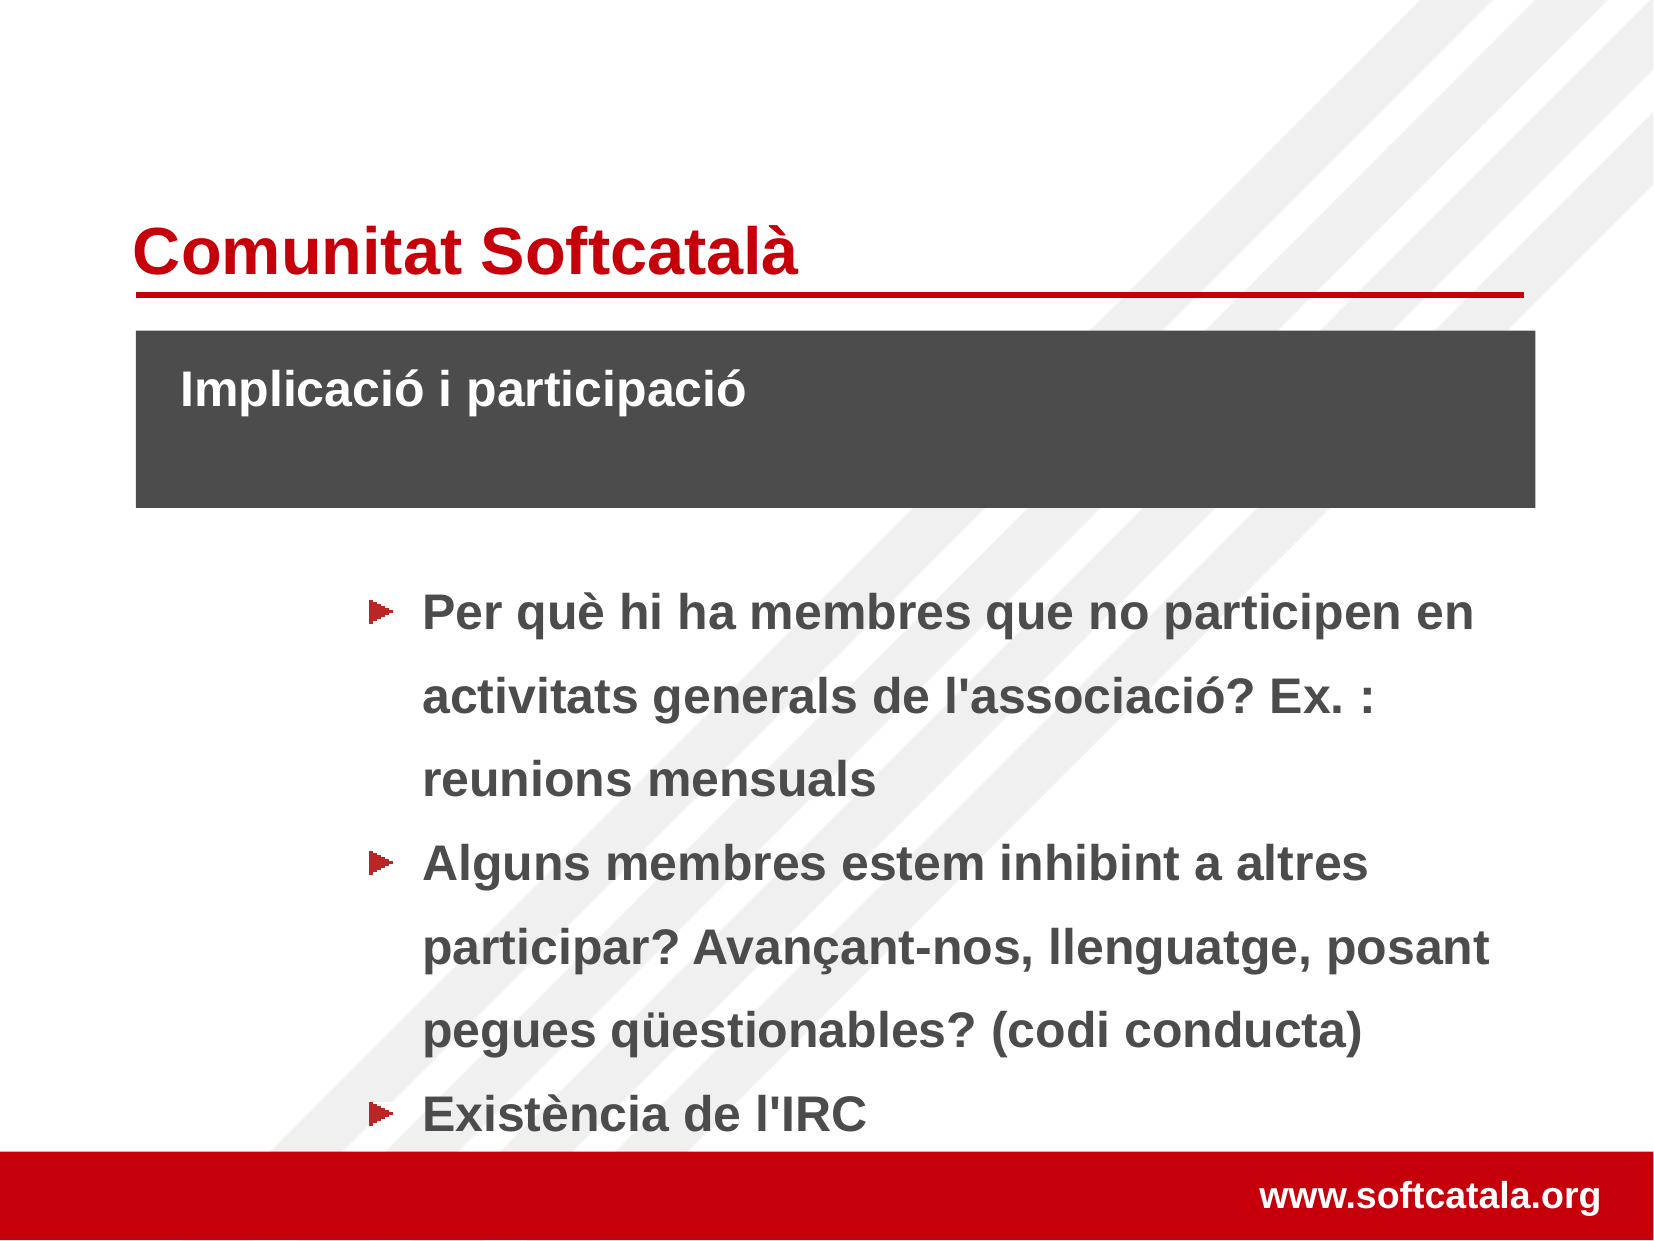

Comunitat Softcatalà
Implicació i participació
Per què hi ha membres que no participen en activitats generals de l'associació? Ex. : reunions mensuals
Alguns membres estem inhibint a altres participar? Avançant-nos, llenguatge, posant pegues qüestionables? (codi conducta)
Existència de l'IRC
 www.softcatala.org